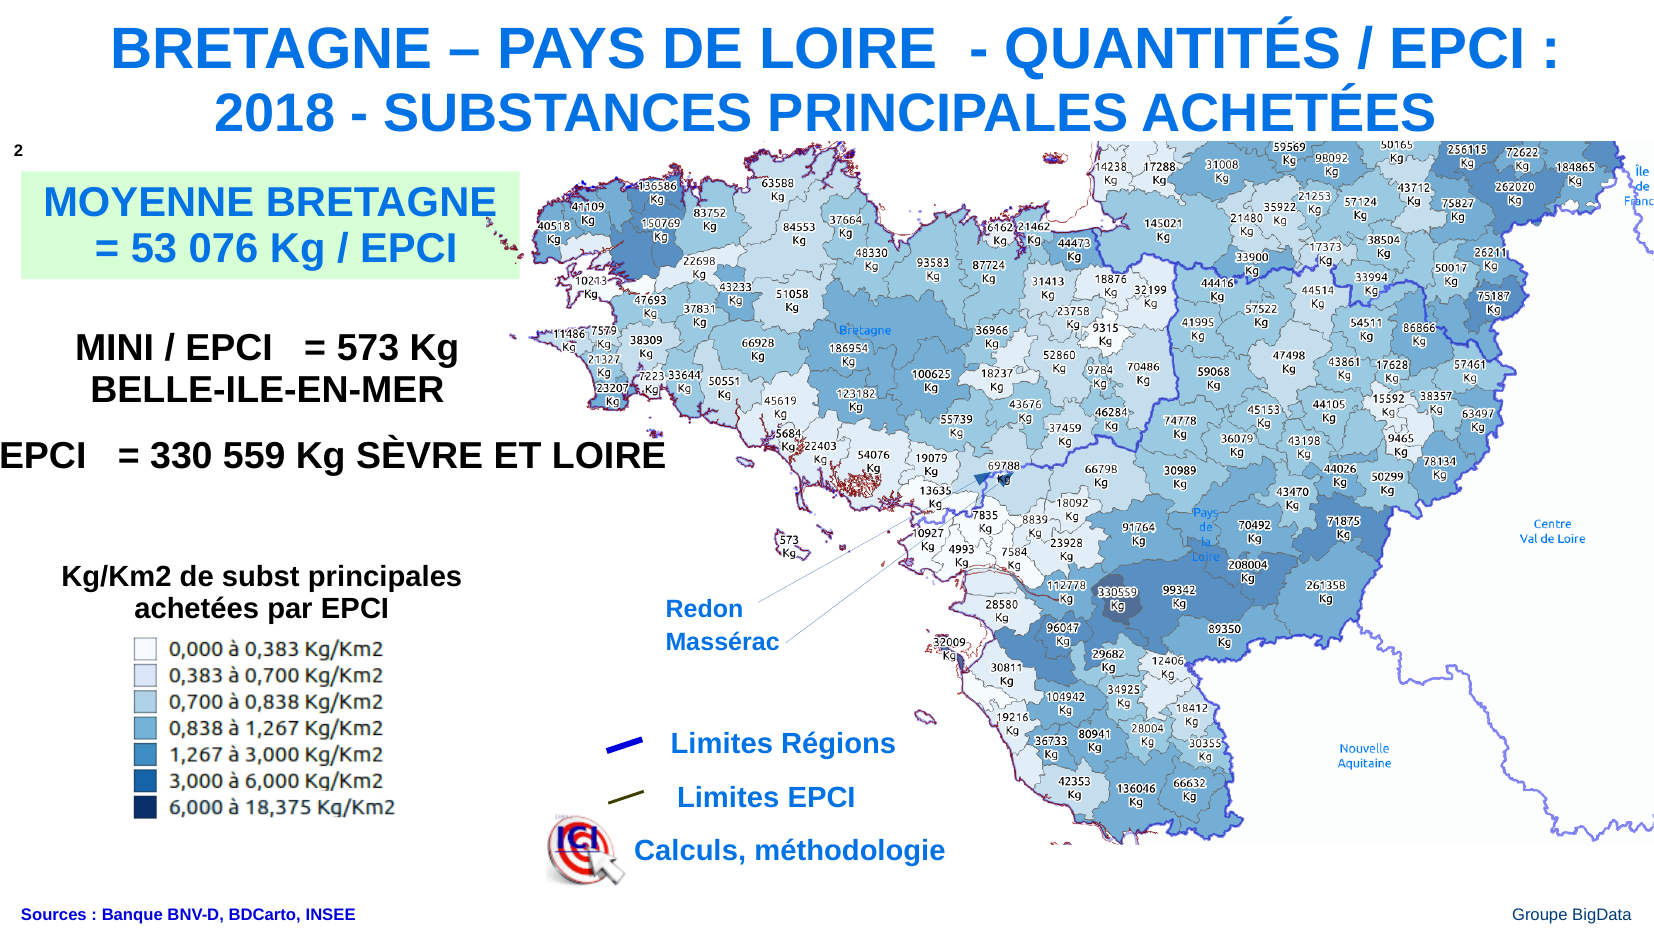

BRETAGNE – PAYS DE LOIRE - QUANTITÉS / EPCI :
2018 - SUBSTANCES PRINCIPALES ACHETÉES
MOYENNE BRETAGNE
 = 53 076 Kg / EPCI
MINI / EPCI = 573 Kg
BELLE-ILE-EN-MER
MAXI / EPCI = 330 559 Kg SÈVRE ET LOIRE
Kg/Km2 de subst principales
achetées par EPCI
Redon
Massérac
Limites Régions
Limites EPCI
Calculs, méthodologie
Groupe BigData
Sources : Banque BNV-D, BDCarto, INSEE